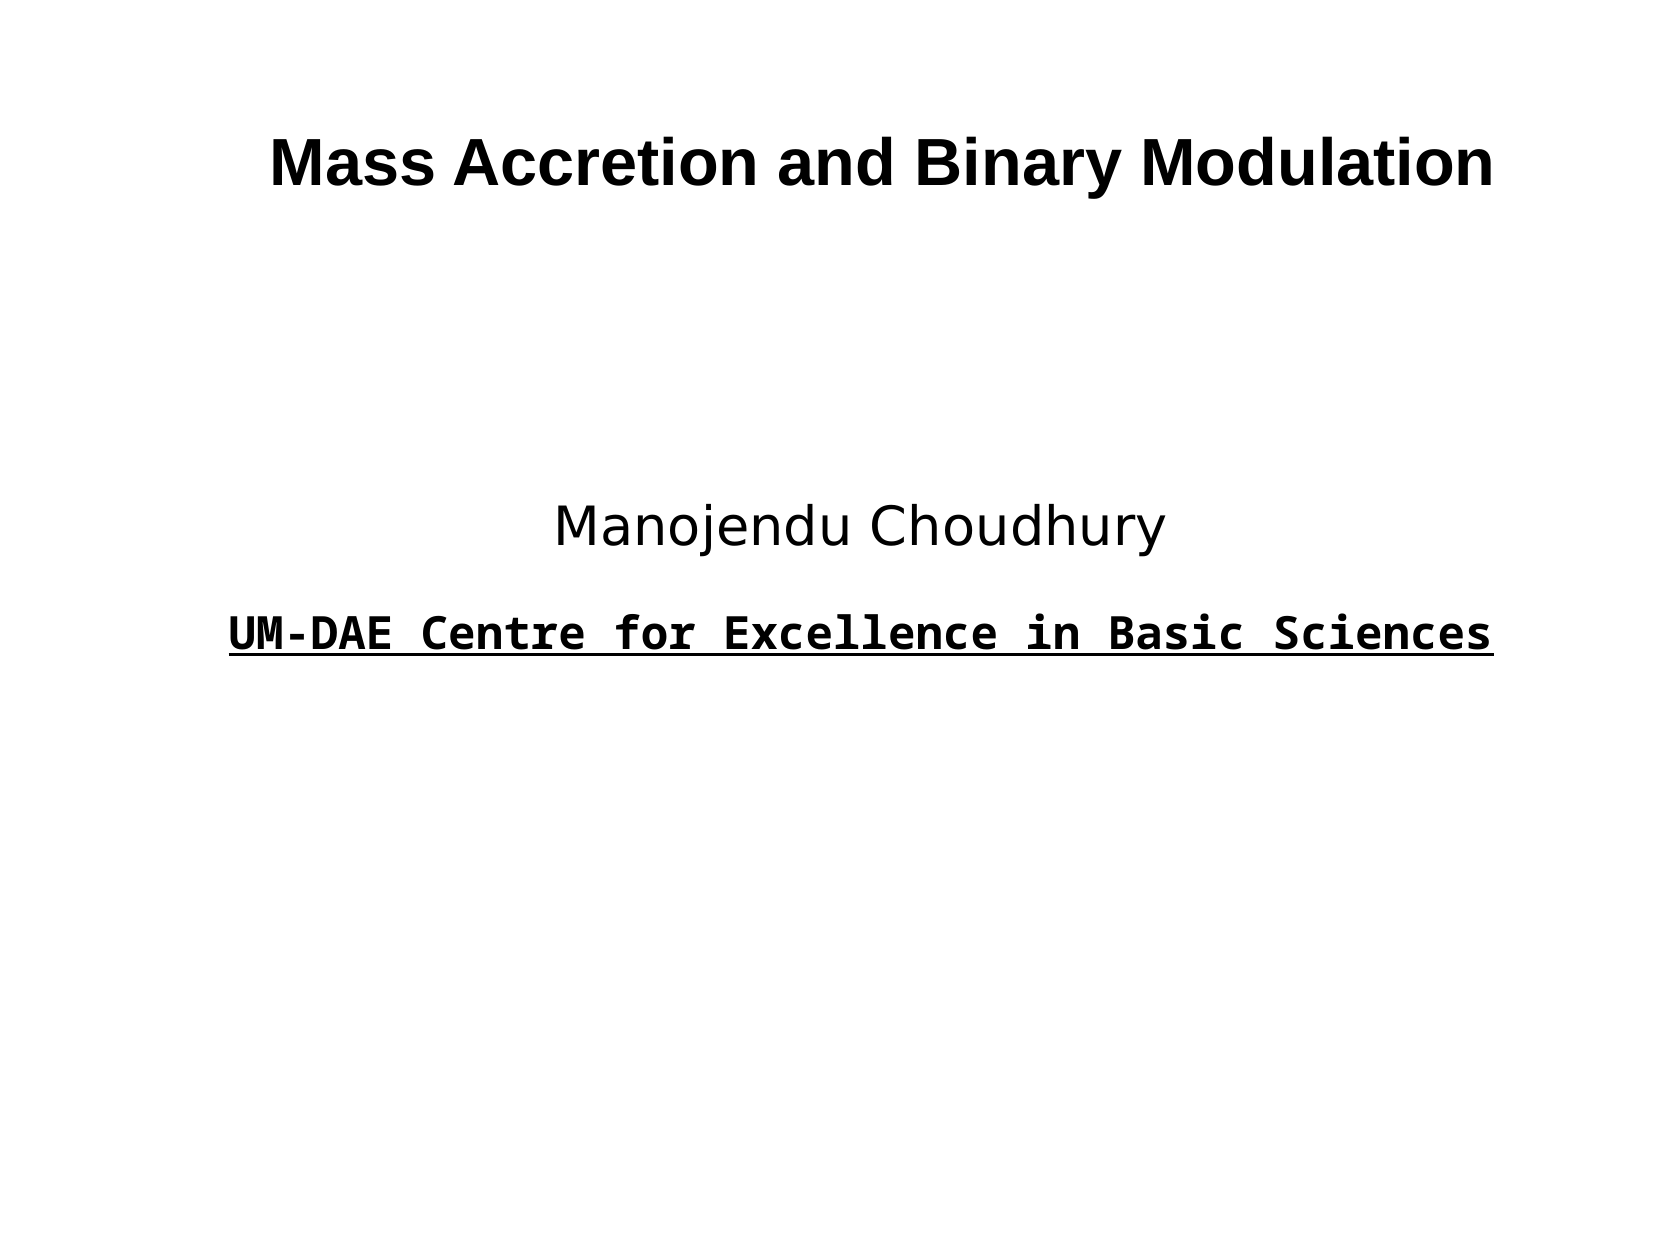

Mass Accretion and Binary Modulation
Manojendu Choudhury
UM-DAE Centre for Excellence in Basic Sciences